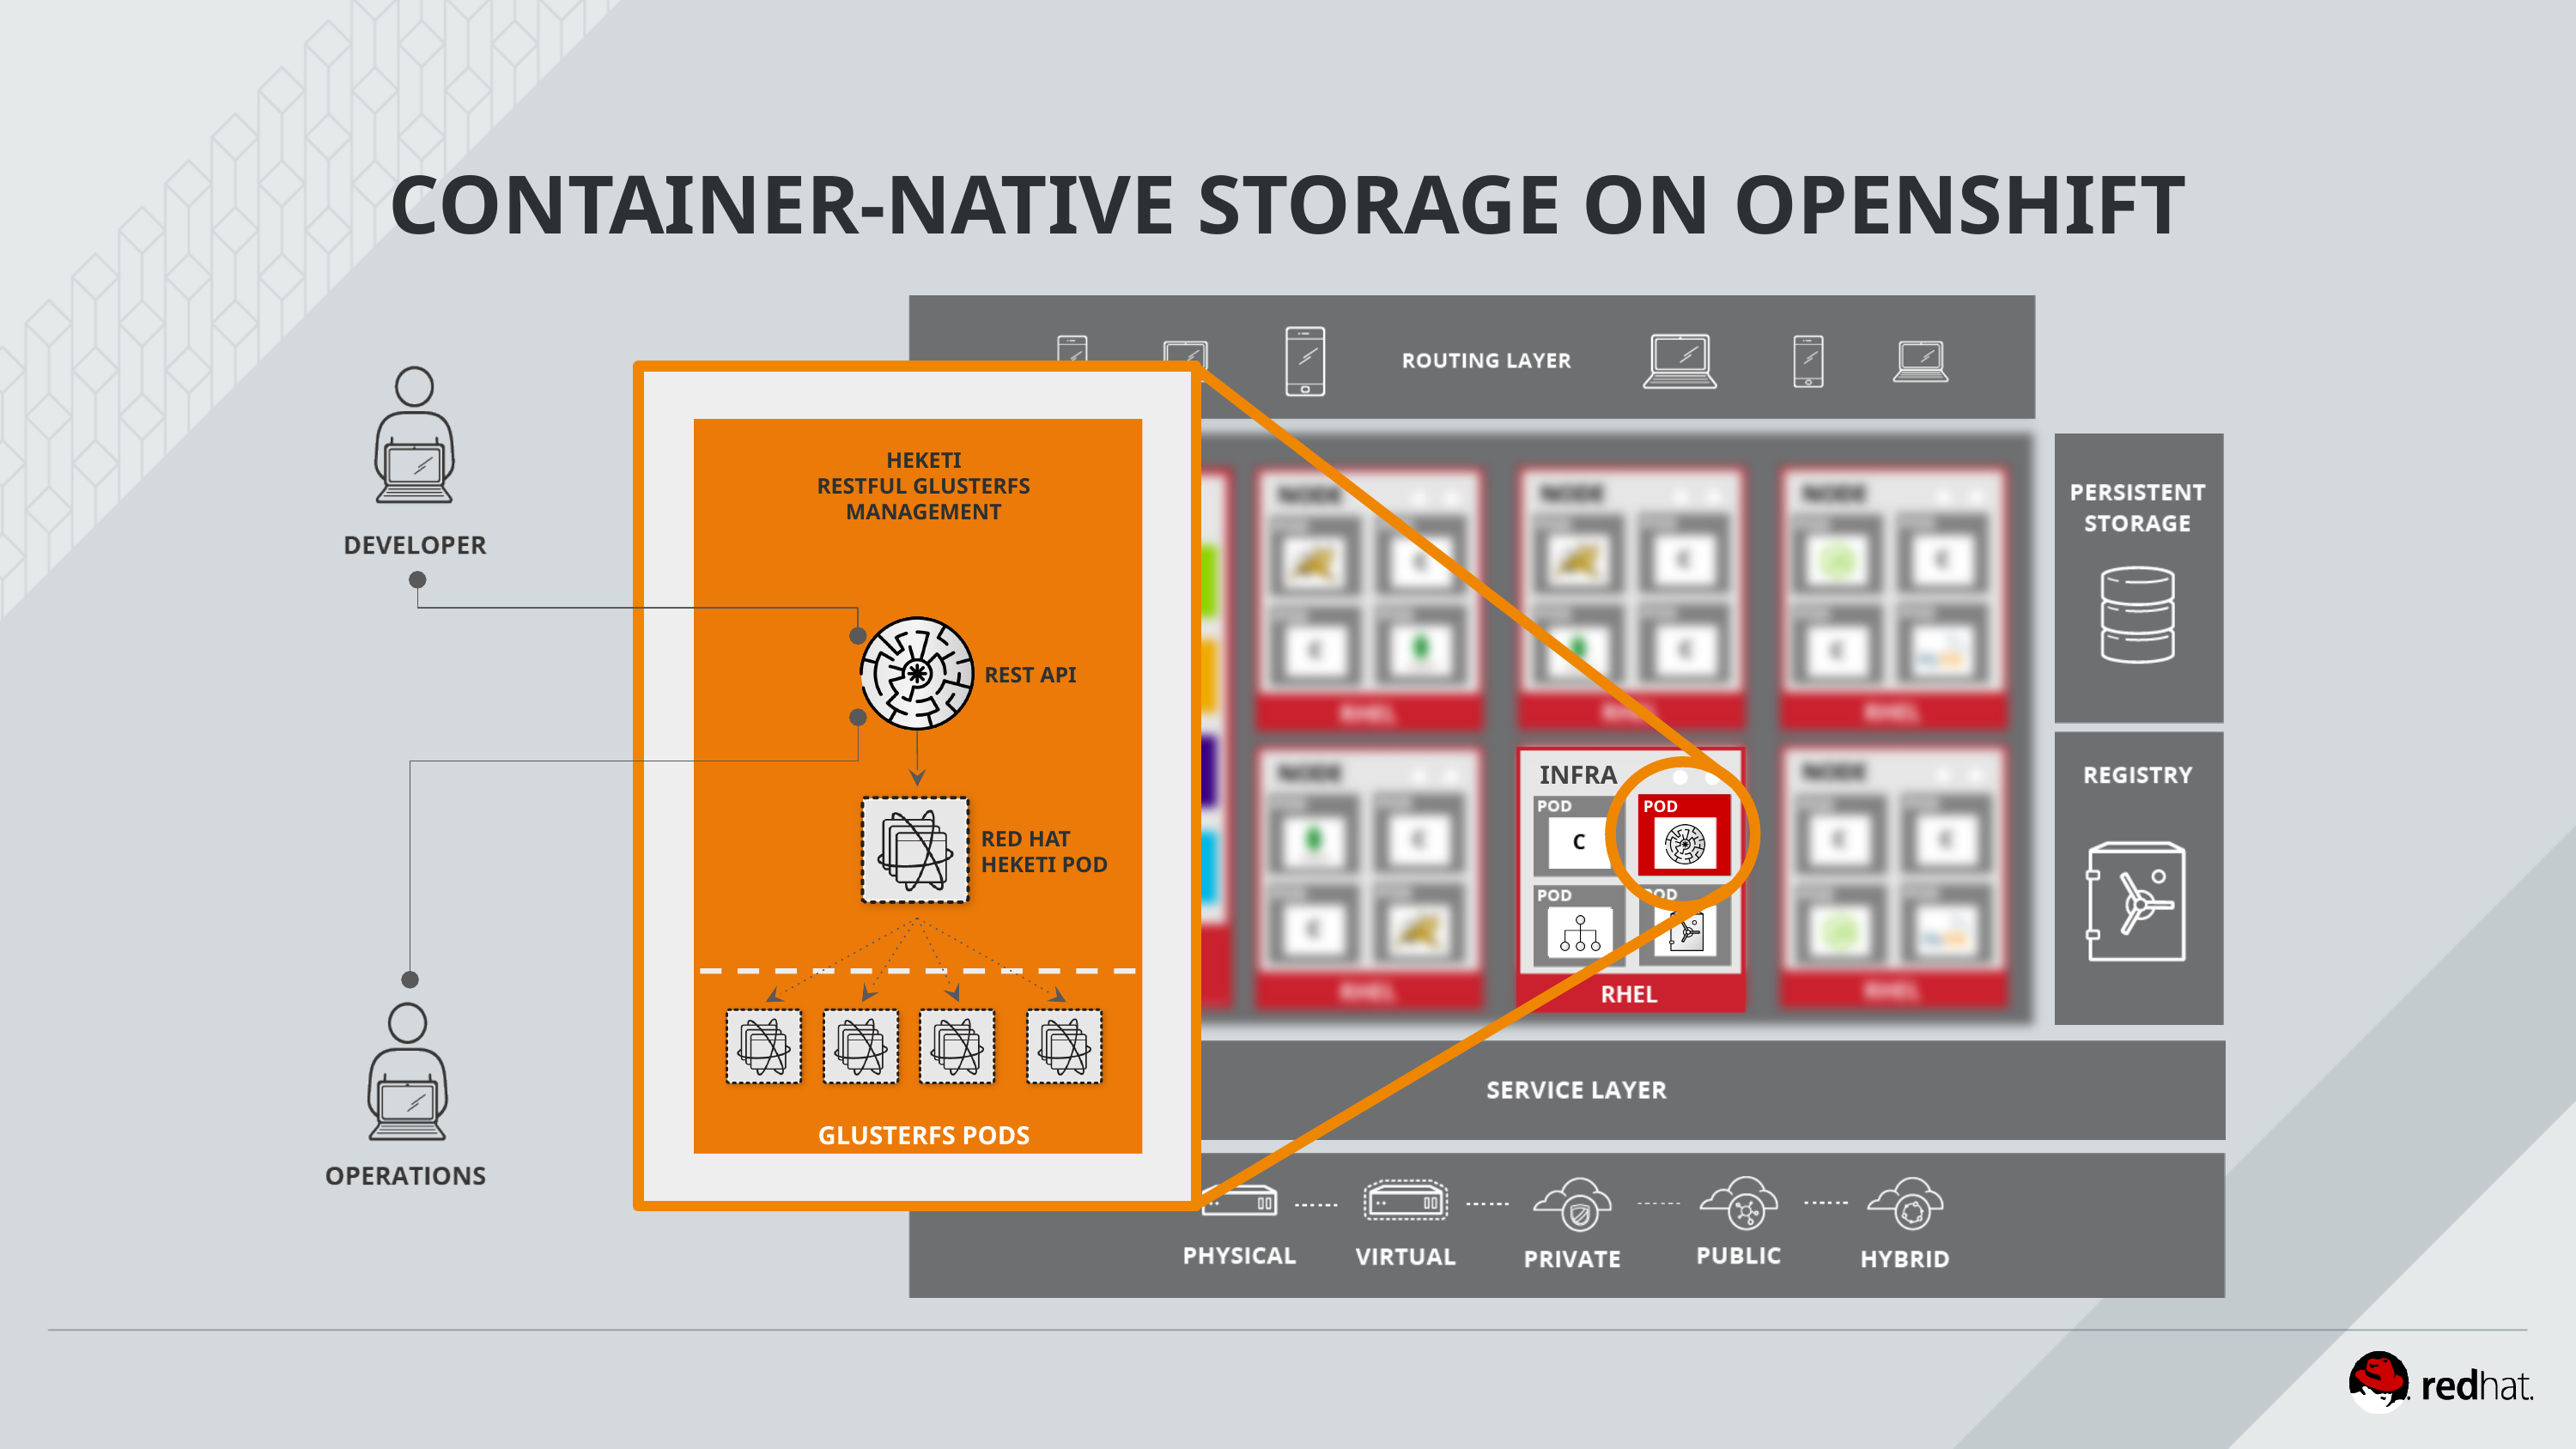

CONTAINER-NATIVE STORAGE ON OPENSHIFT
HEKETI
RESTFUL GLUSTERFS MANAGEMENT
RHGS POD
RHGS POD
REST API
INFRA
INFRA
RHGS POD
POD
POD
RHGS POD
RED HAT
HEKETI POD
GLUSTERFS PODS